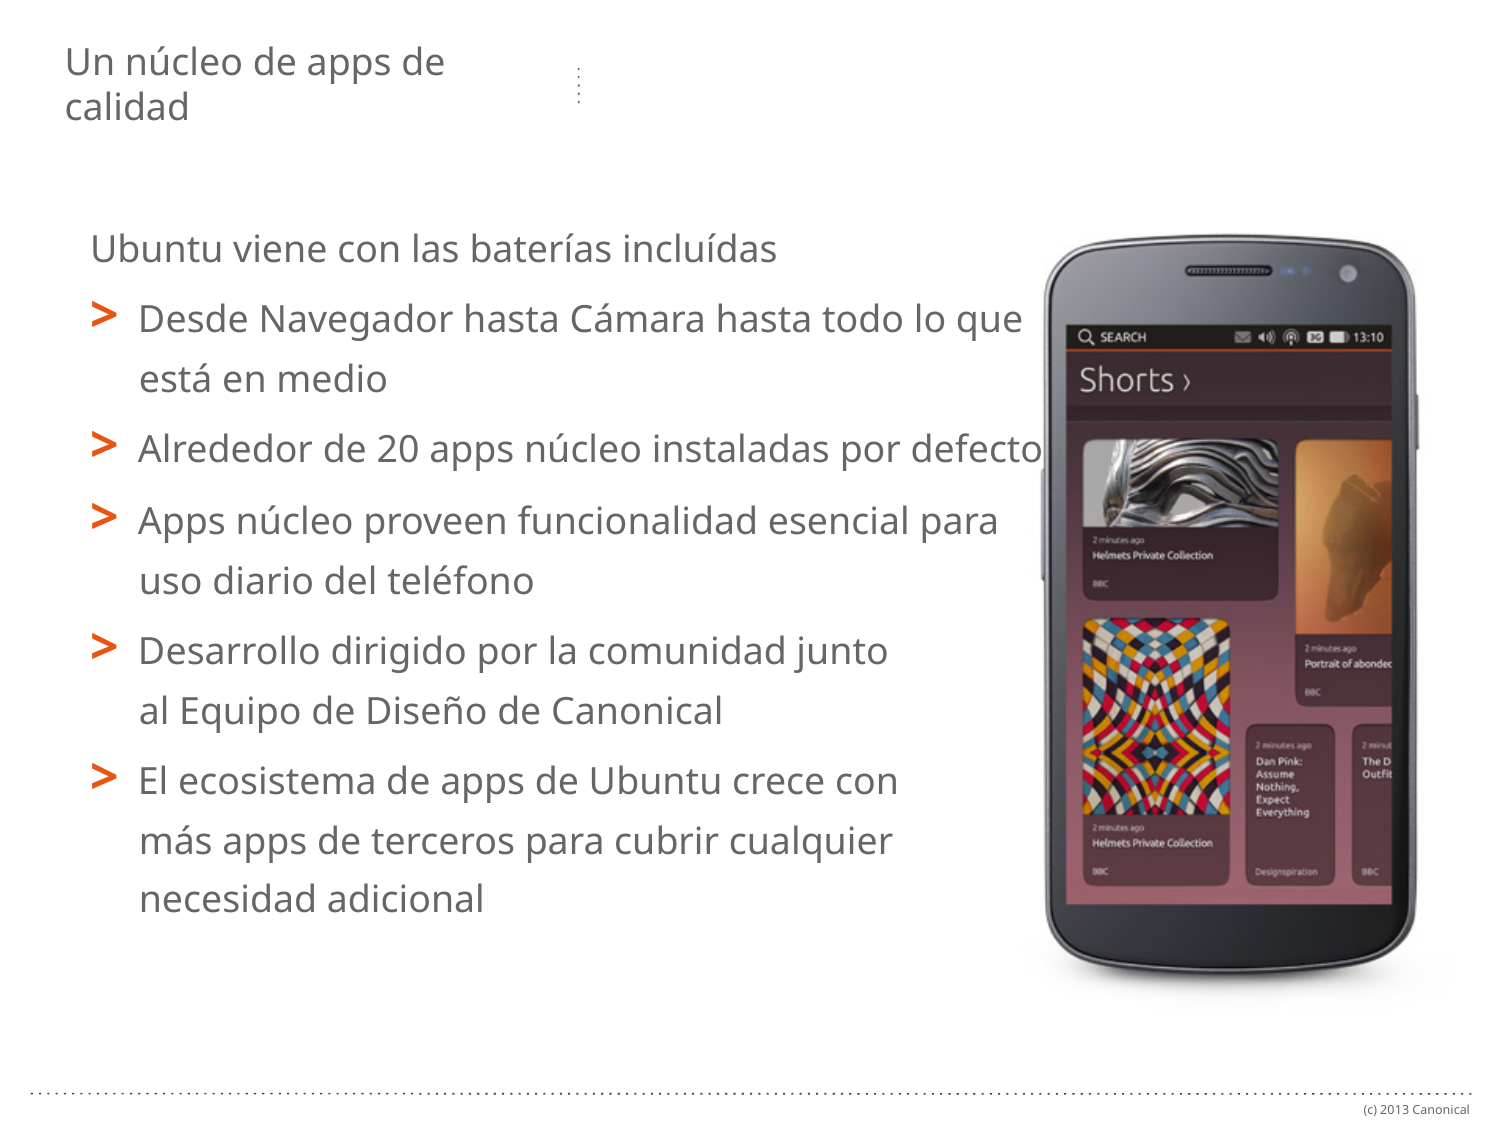

Un núcleo de apps de calidad
# Ubuntu viene con las baterías incluídas
> Desde Navegador hasta Cámara hasta todo lo que
 está en medio
> Alrededor de 20 apps núcleo instaladas por defecto
> Apps núcleo proveen funcionalidad esencial para
 uso diario del teléfono
> Desarrollo dirigido por la comunidad junto
 al Equipo de Diseño de Canonical
> El ecosistema de apps de Ubuntu crece con
 más apps de terceros para cubrir cualquier
 necesidad adicional
(c) 2013 Canonical